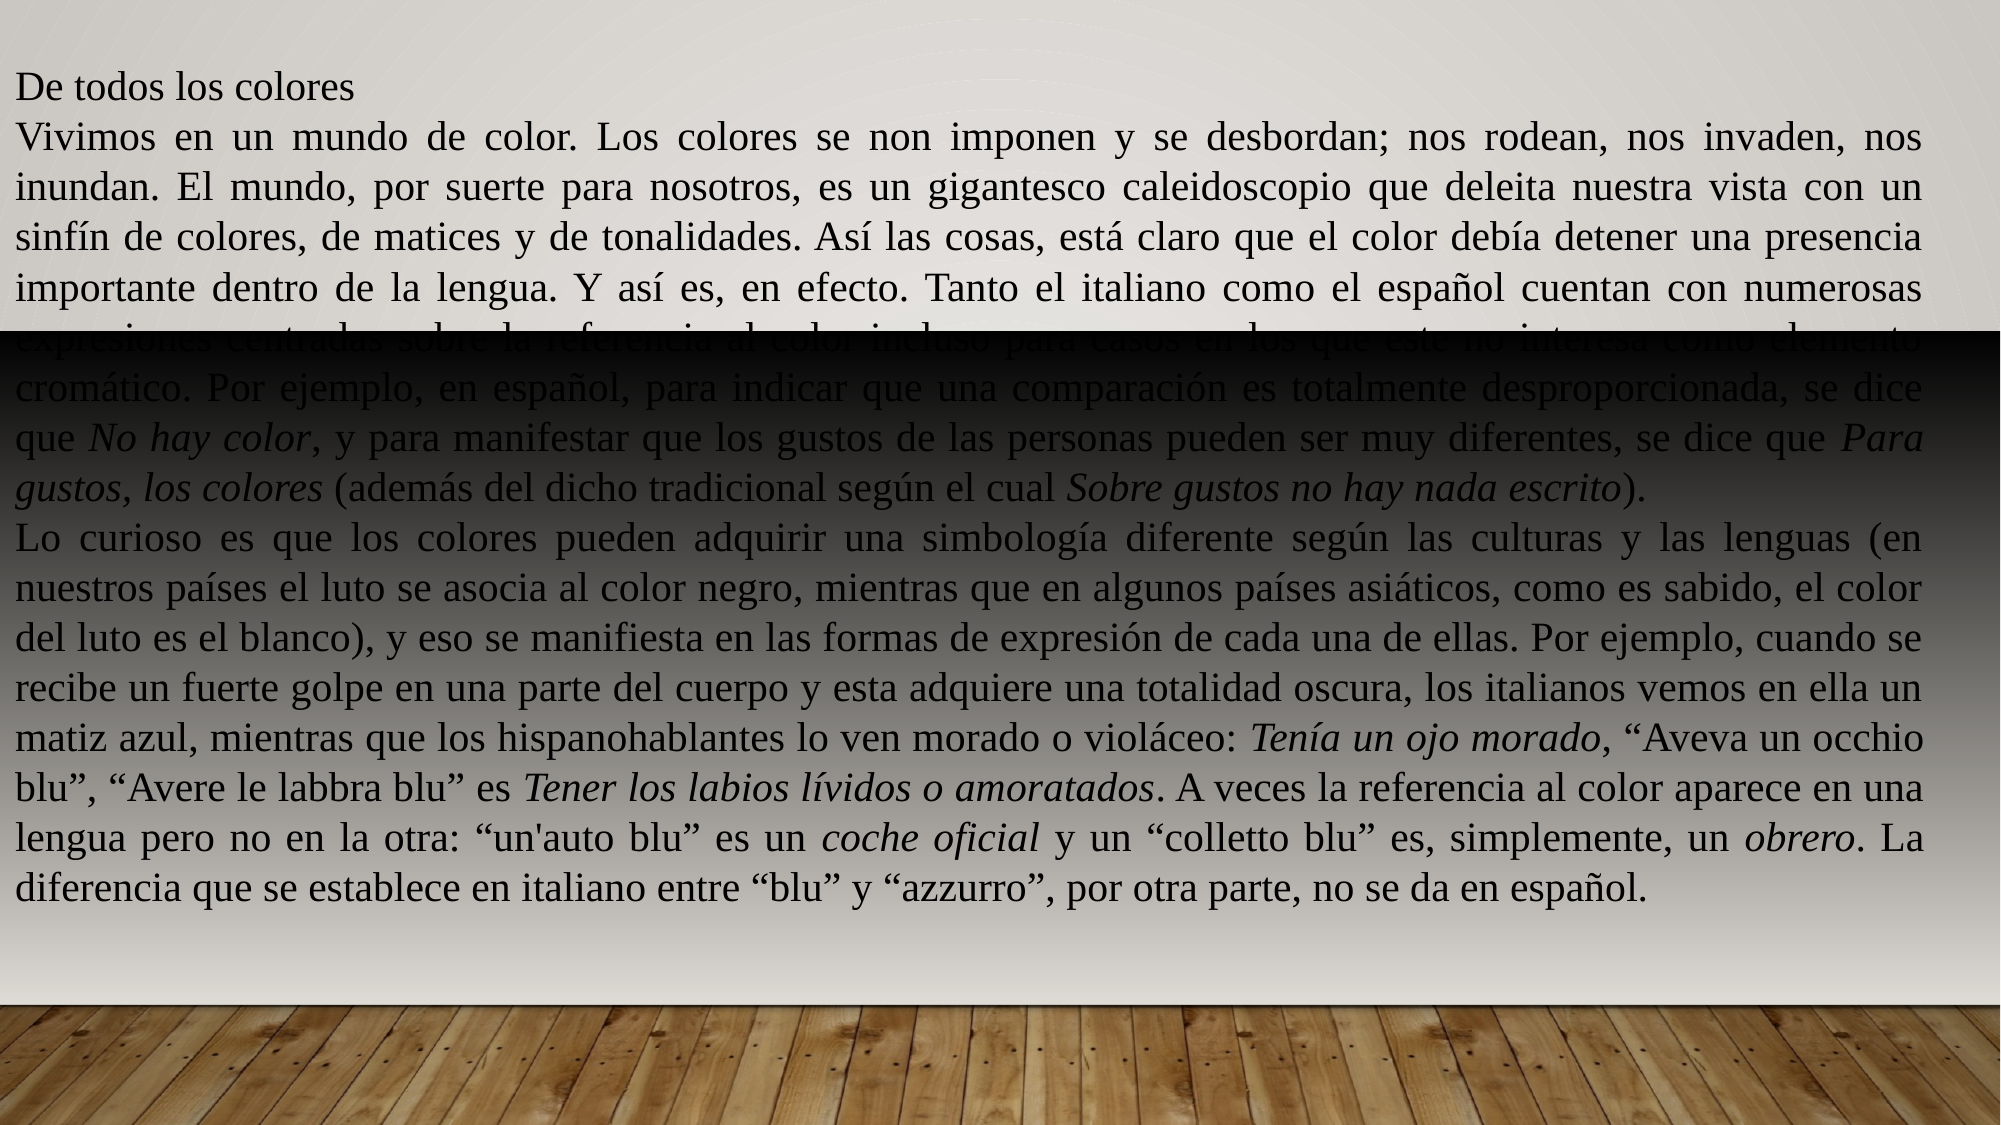

De todos los colores
Vivimos en un mundo de color. Los colores se non imponen y se desbordan; nos rodean, nos invaden, nos inundan. El mundo, por suerte para nosotros, es un gigantesco caleidoscopio que deleita nuestra vista con un sinfín de colores, de matices y de tonalidades. Así las cosas, está claro que el color debía detener una presencia importante dentro de la lengua. Y así es, en efecto. Tanto el italiano como el español cuentan con numerosas expresiones centradas sobre la referencia al color incluso para casos en los que este no interesa como elemento cromático. Por ejemplo, en español, para indicar que una comparación es totalmente desproporcionada, se dice que No hay color, y para manifestar que los gustos de las personas pueden ser muy diferentes, se dice que Para gustos, los colores (además del dicho tradicional según el cual Sobre gustos no hay nada escrito).
Lo curioso es que los colores pueden adquirir una simbología diferente según las culturas y las lenguas (en nuestros países el luto se asocia al color negro, mientras que en algunos países asiáticos, como es sabido, el color del luto es el blanco), y eso se manifiesta en las formas de expresión de cada una de ellas. Por ejemplo, cuando se recibe un fuerte golpe en una parte del cuerpo y esta adquiere una totalidad oscura, los italianos vemos en ella un matiz azul, mientras que los hispanohablantes lo ven morado o violáceo: Tenía un ojo morado, “Aveva un occhio blu”, “Avere le labbra blu” es Tener los labios lívidos o amoratados. A veces la referencia al color aparece en una lengua pero no en la otra: “un'auto blu” es un coche oficial y un “colletto blu” es, simplemente, un obrero. La diferencia que se establece en italiano entre “blu” y “azzurro”, por otra parte, no se da en español.